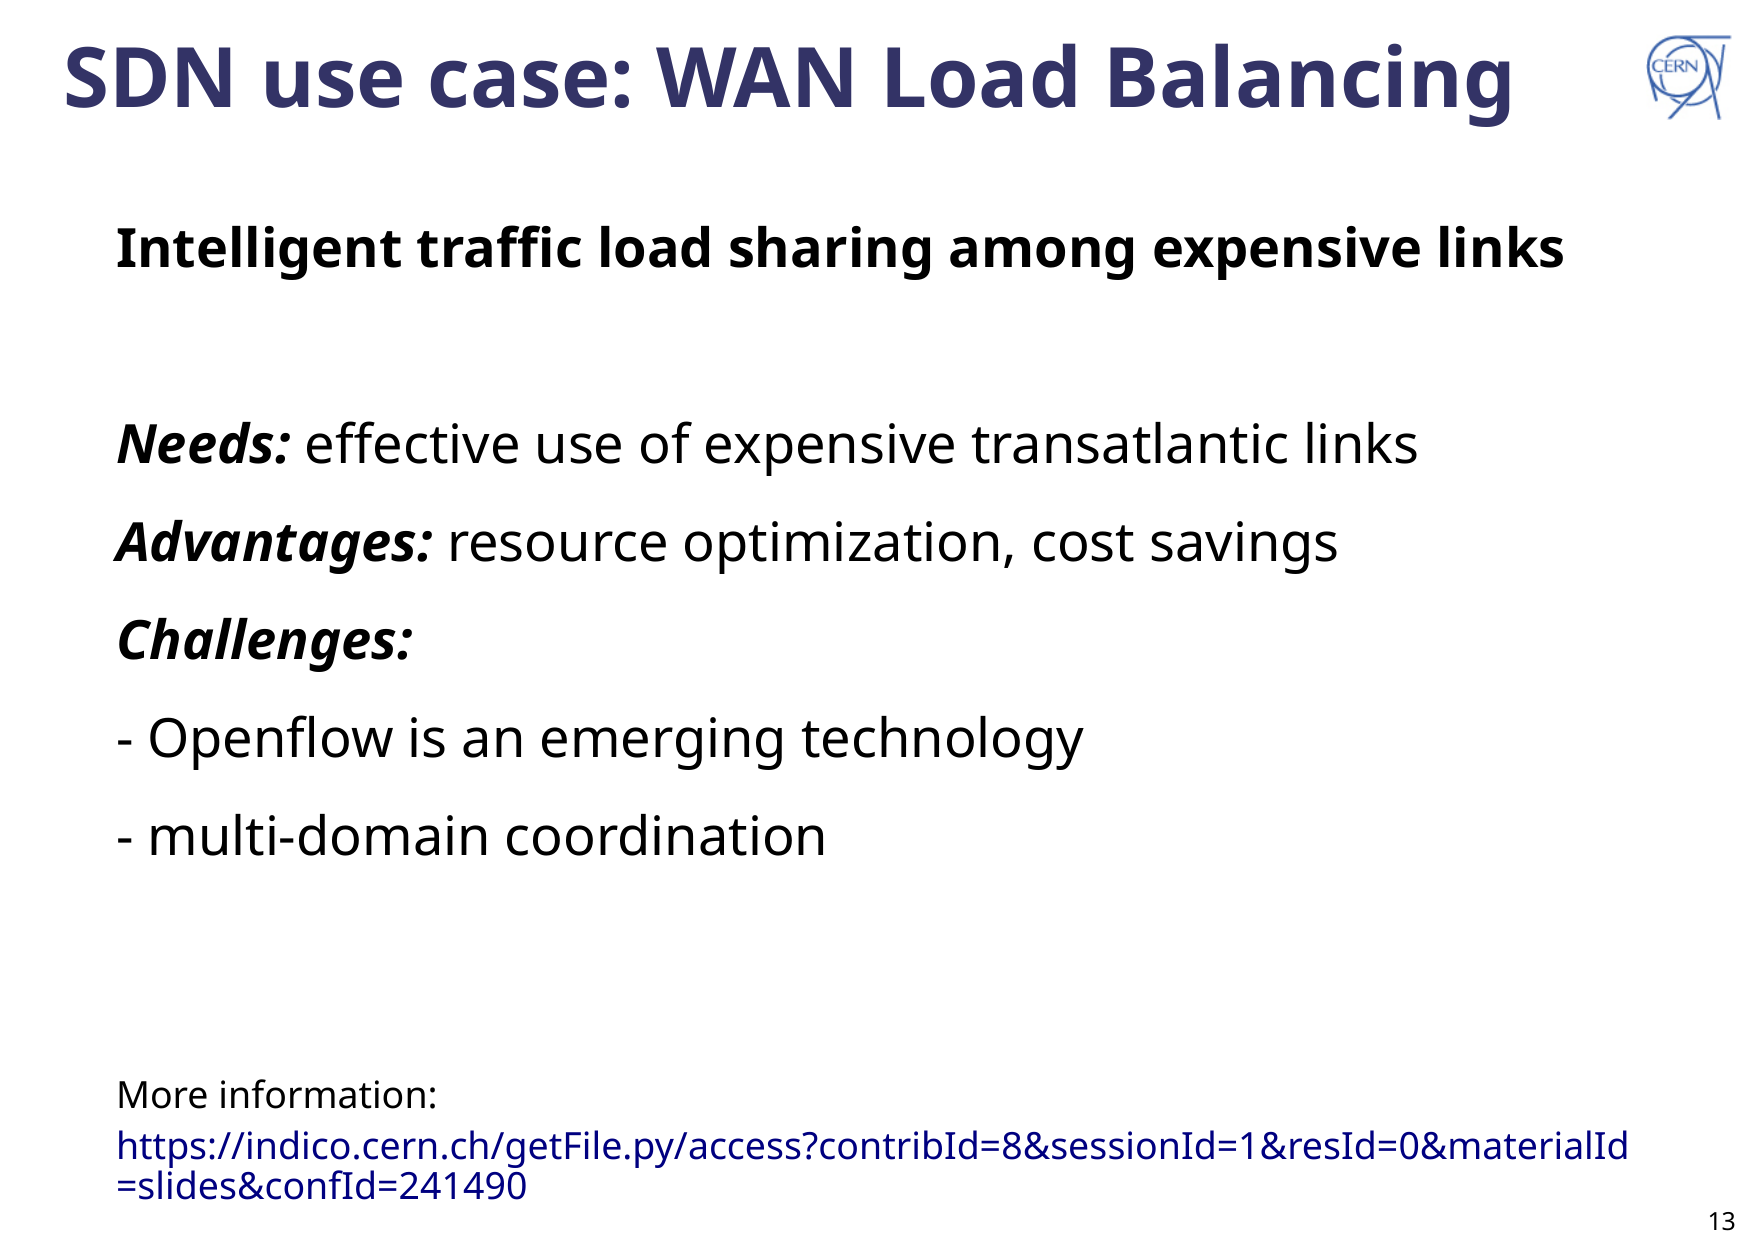

# SDN use case: WAN Load Balancing
Intelligent traffic load sharing among expensive links
Needs: effective use of expensive transatlantic links
Advantages: resource optimization, cost savings
Challenges:
- Openflow is an emerging technology
- multi-domain coordination
More information: https://indico.cern.ch/getFile.py/access?contribId=8&sessionId=1&resId=0&materialId=slides&confId=241490
13